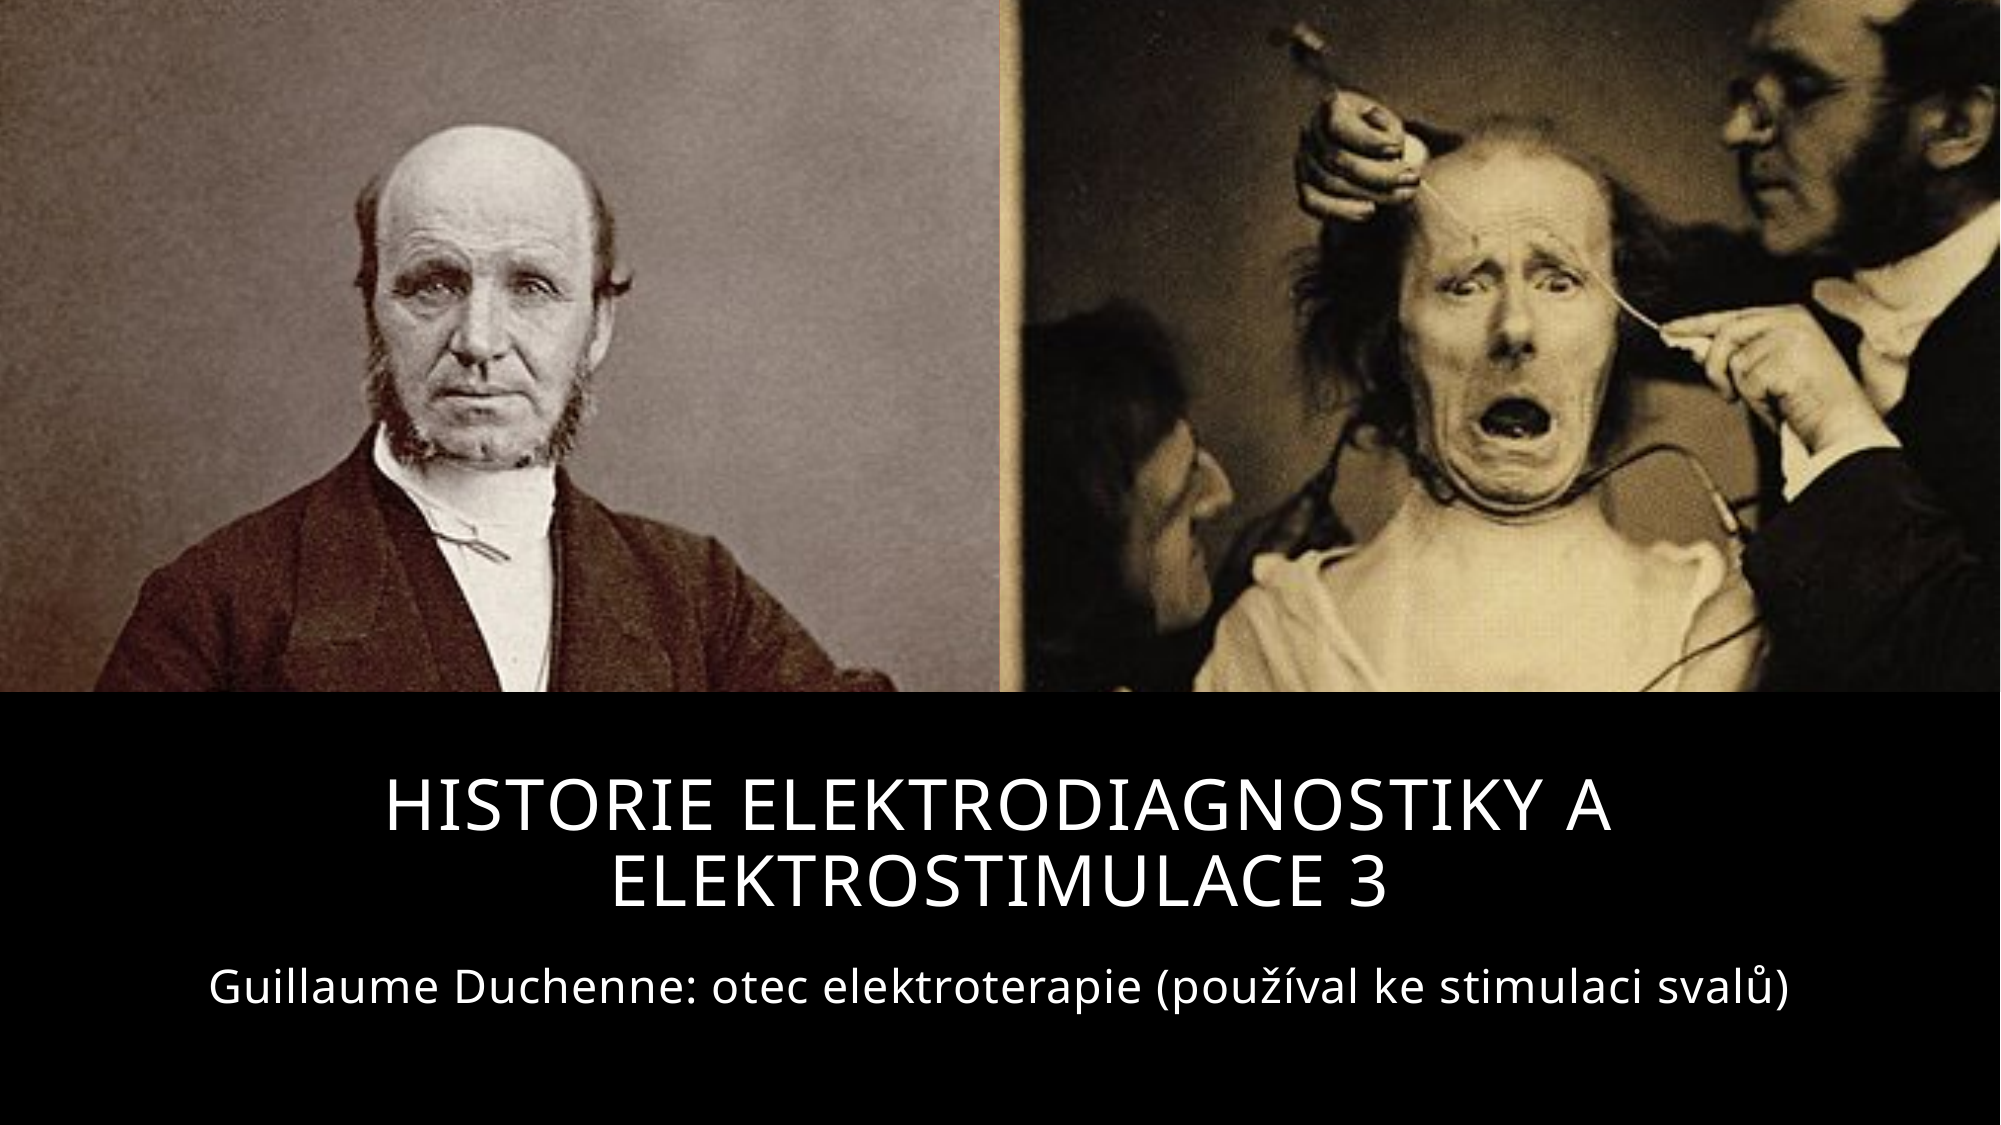

# HISTORIE ELEKTRODIAGNOSTIKY A ELEKTROSTIMULACE 3
Guillaume Duchenne: otec elektroterapie (používal ke stimulaci svalů)